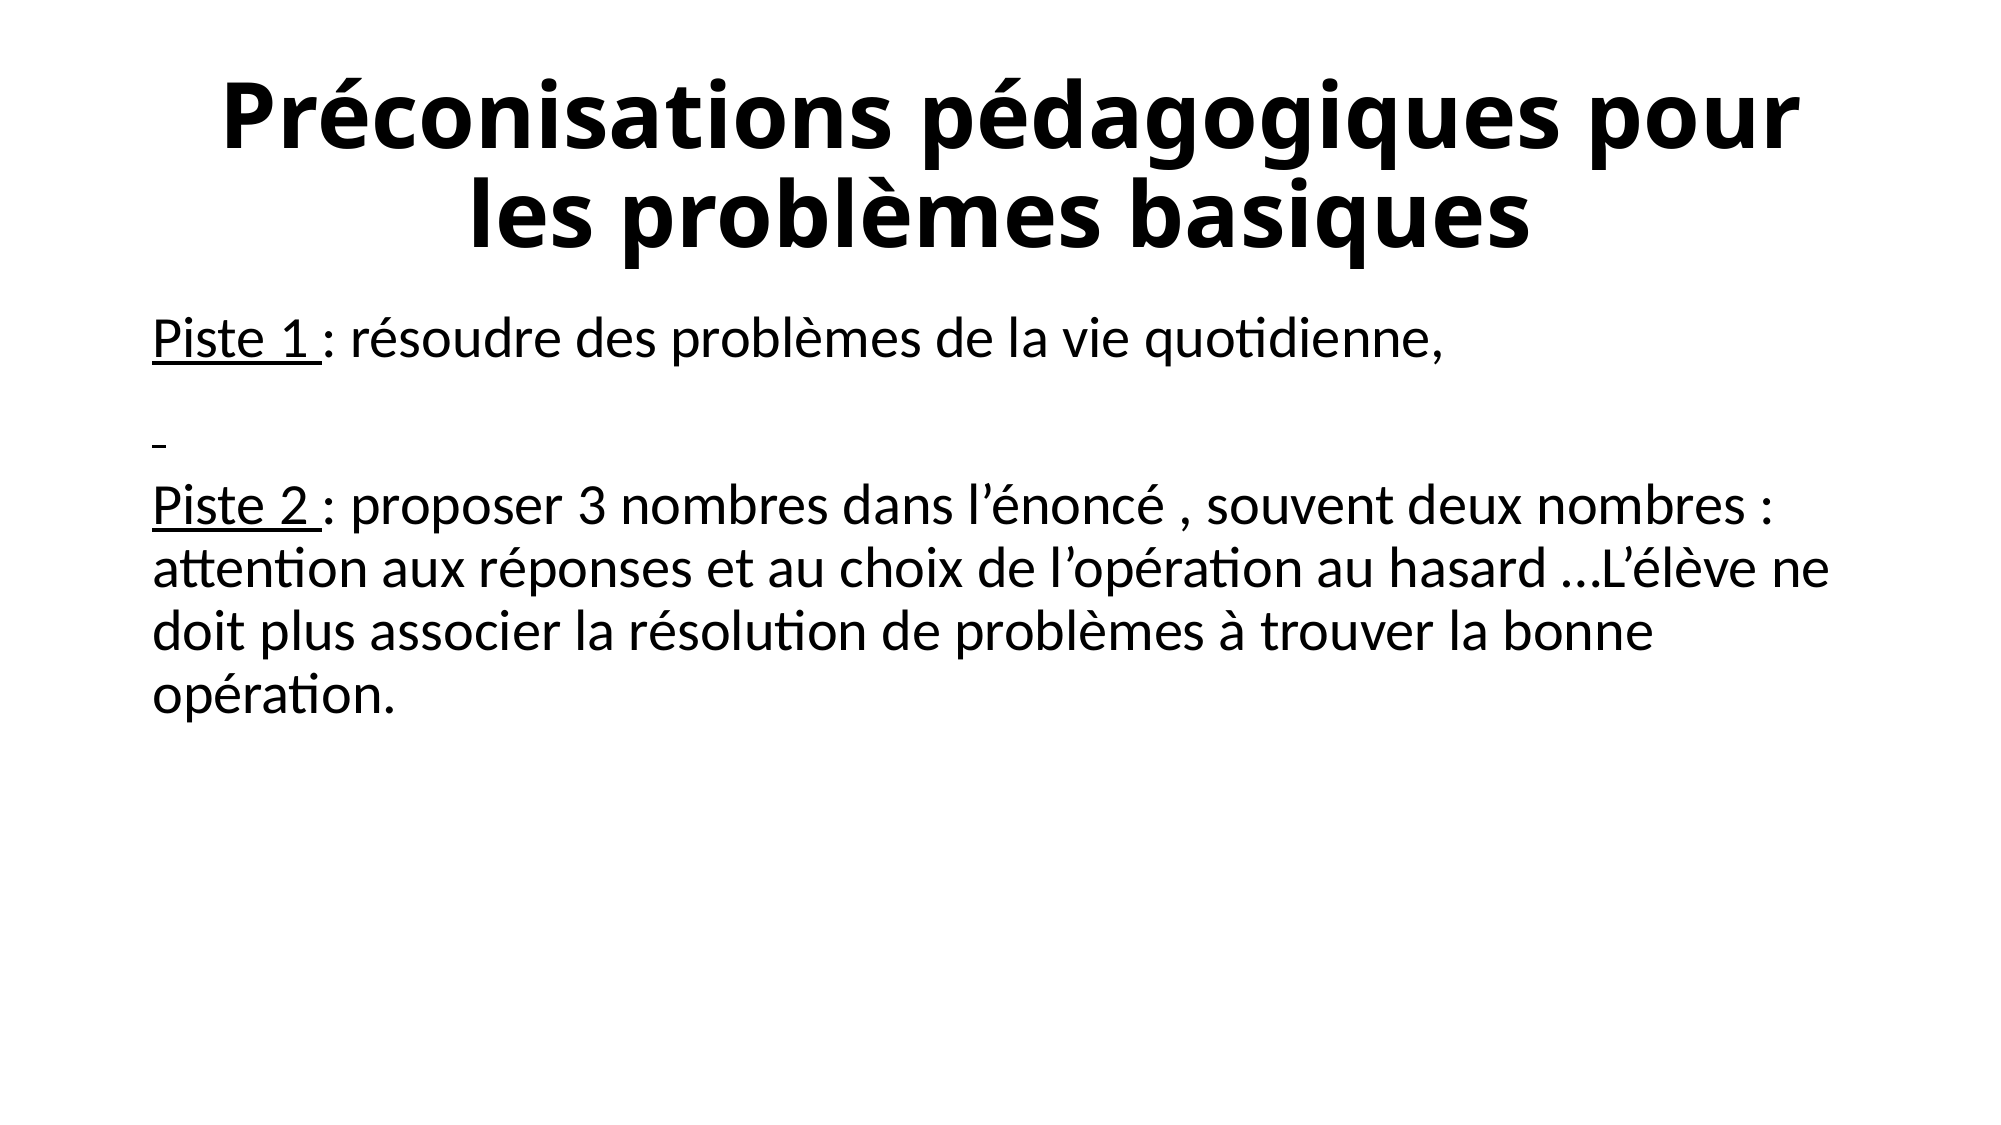

# Préconisations pédagogiques pour les problèmes basiques
Piste 1 : résoudre des problèmes de la vie quotidienne,
Piste 2 : proposer 3 nombres dans l’énoncé , souvent deux nombres : attention aux réponses et au choix de l’opération au hasard …L’élève ne doit plus associer la résolution de problèmes à trouver la bonne opération.